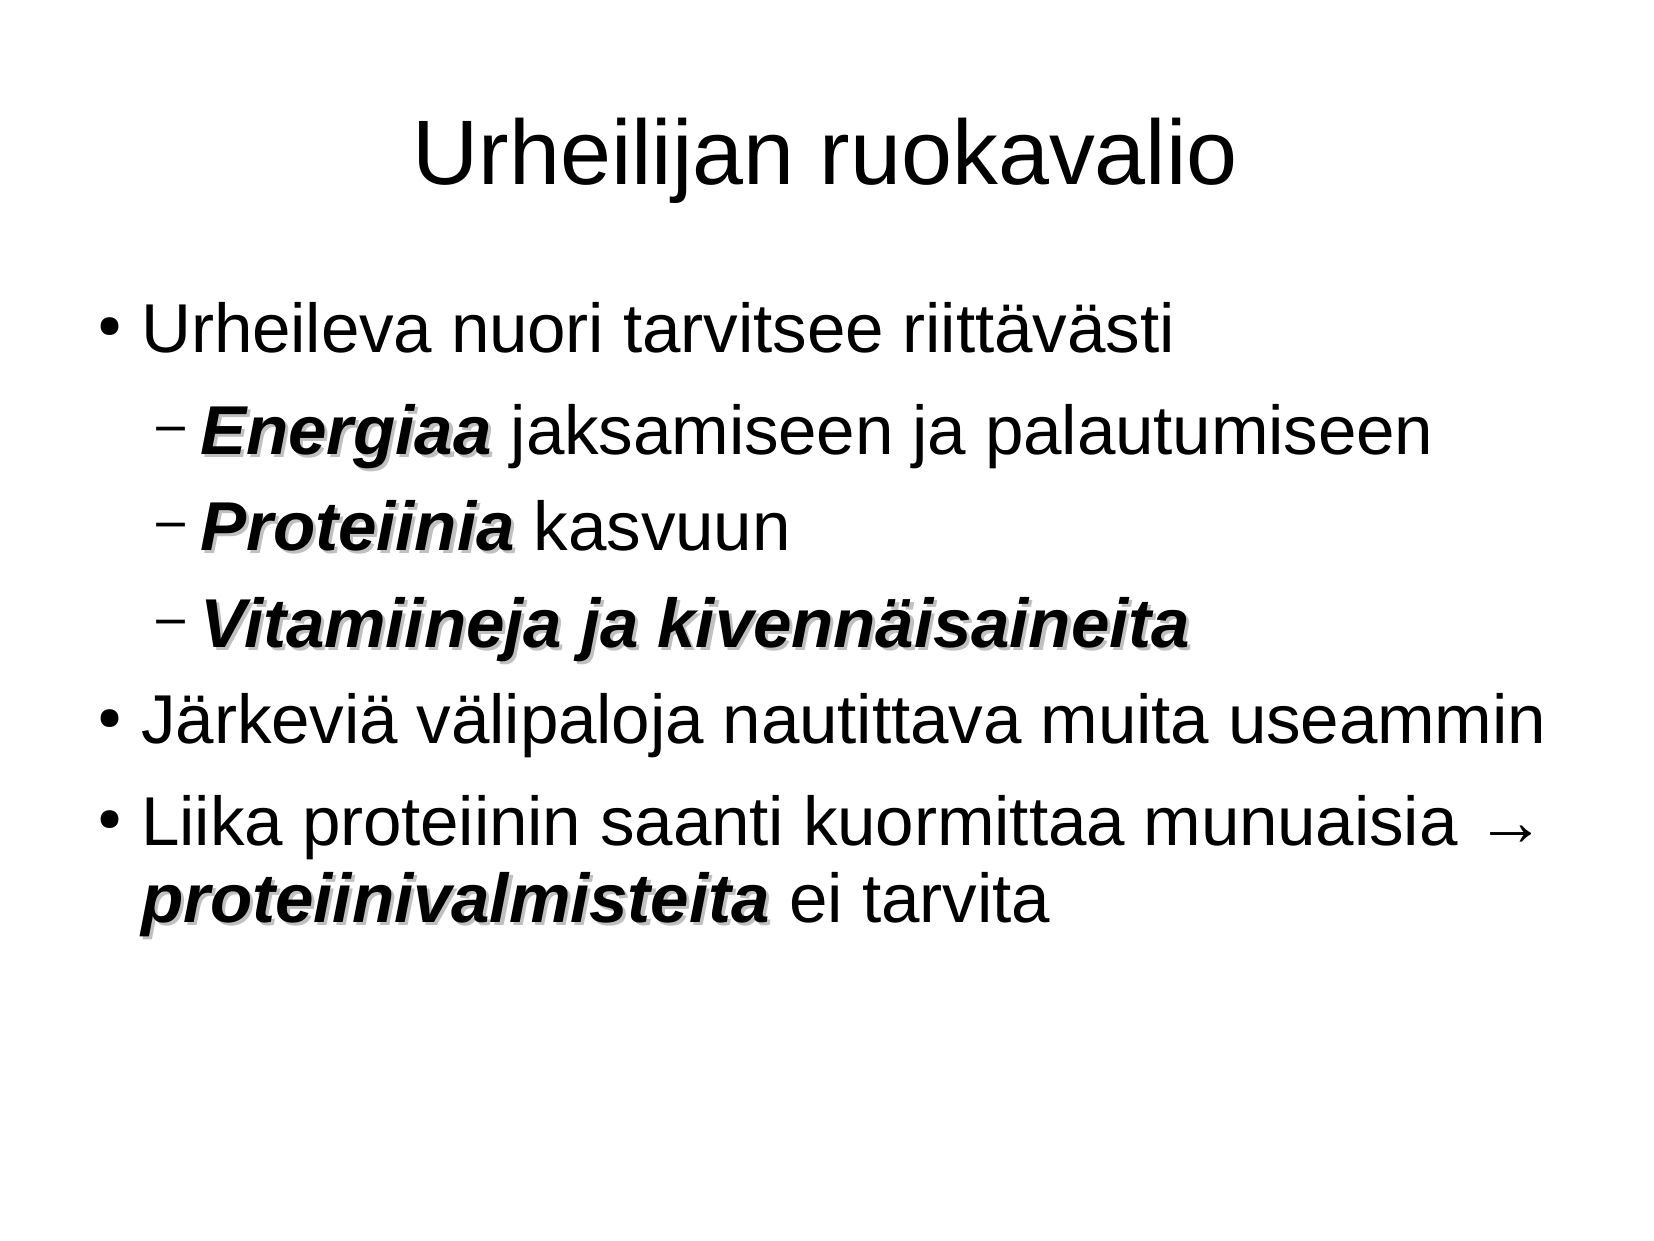

# Urheilijan ruokavalio
Urheileva nuori tarvitsee riittävästi
Energiaa jaksamiseen ja palautumiseen
Proteiinia kasvuun
Vitamiineja ja kivennäisaineita
Järkeviä välipaloja nautittava muita useammin
Liika proteiinin saanti kuormittaa munuaisia → proteiinivalmisteita ei tarvita